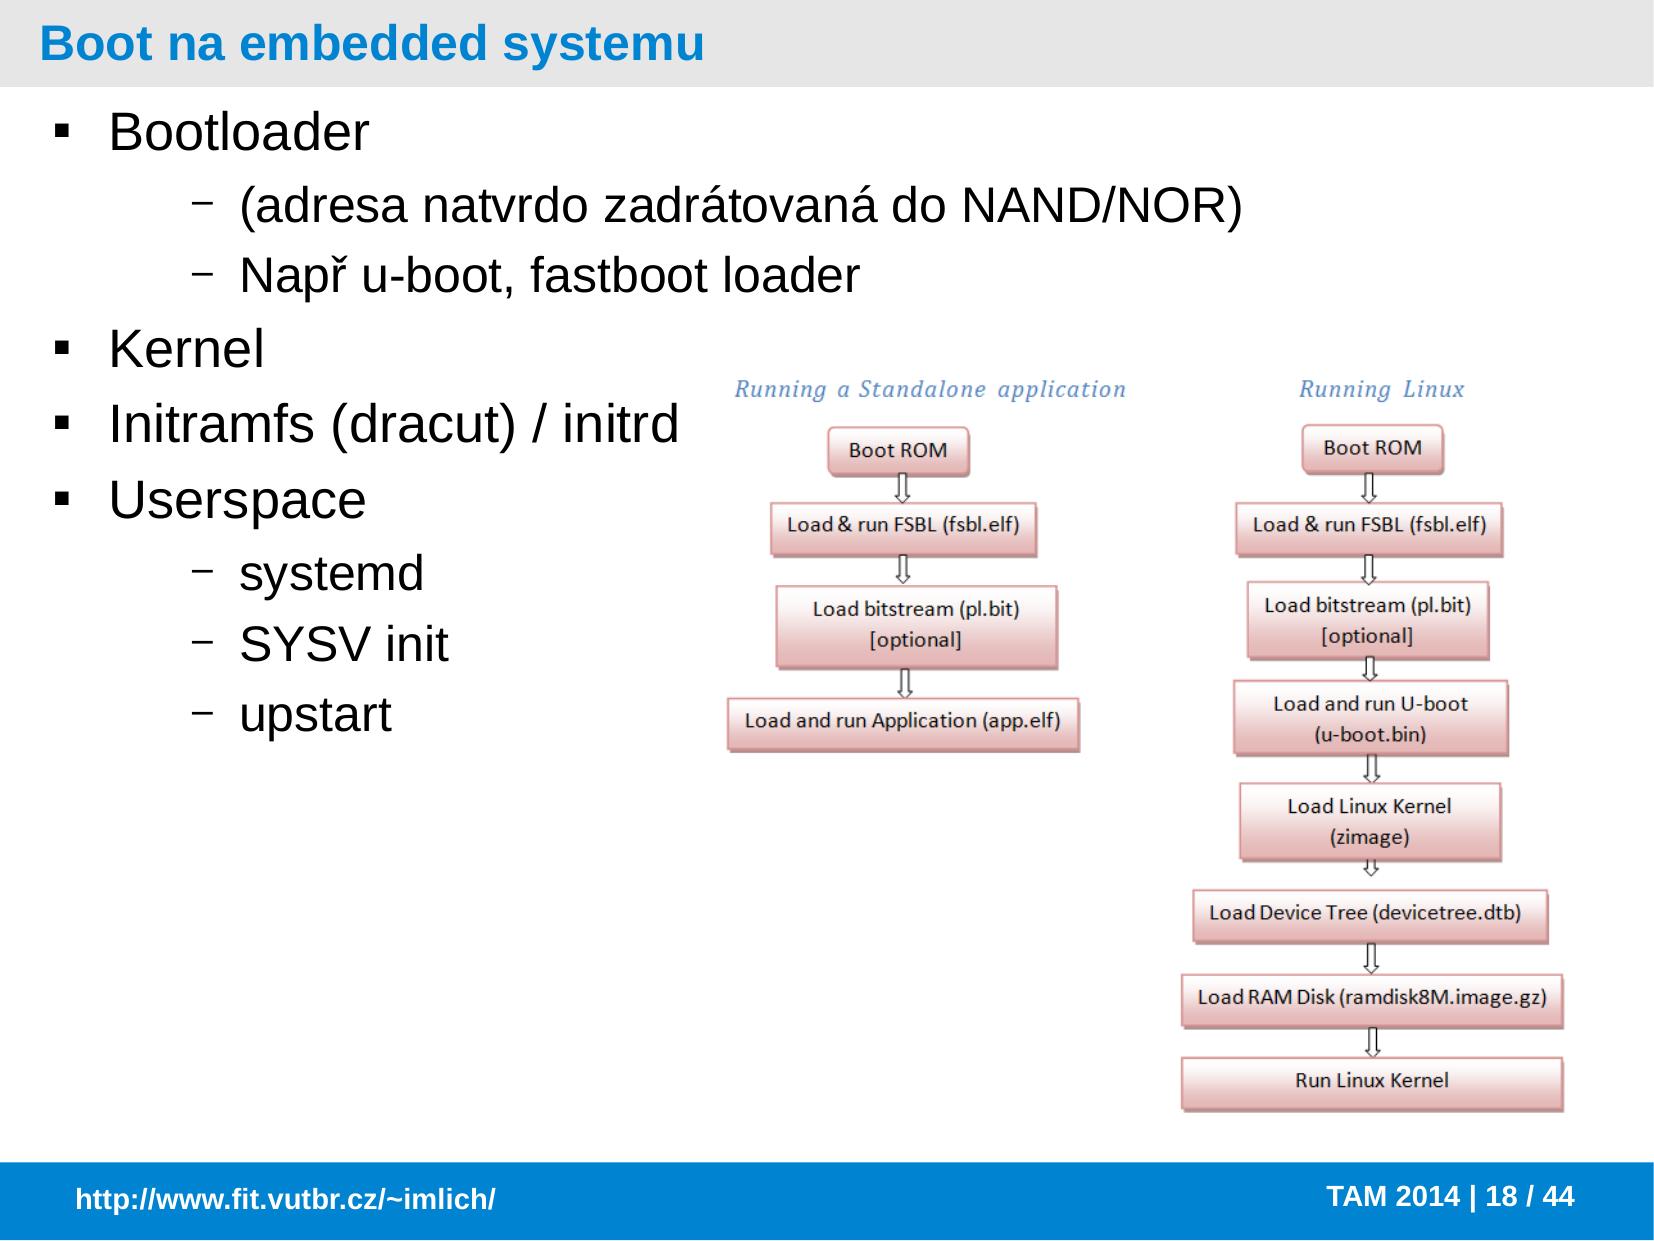

# Boot na embedded systemu
Bootloader
(adresa natvrdo zadrátovaná do NAND/NOR)
Např u-boot, fastboot loader
Kernel
Initramfs (dracut) / initrd
Userspace
systemd
SYSV init
upstart